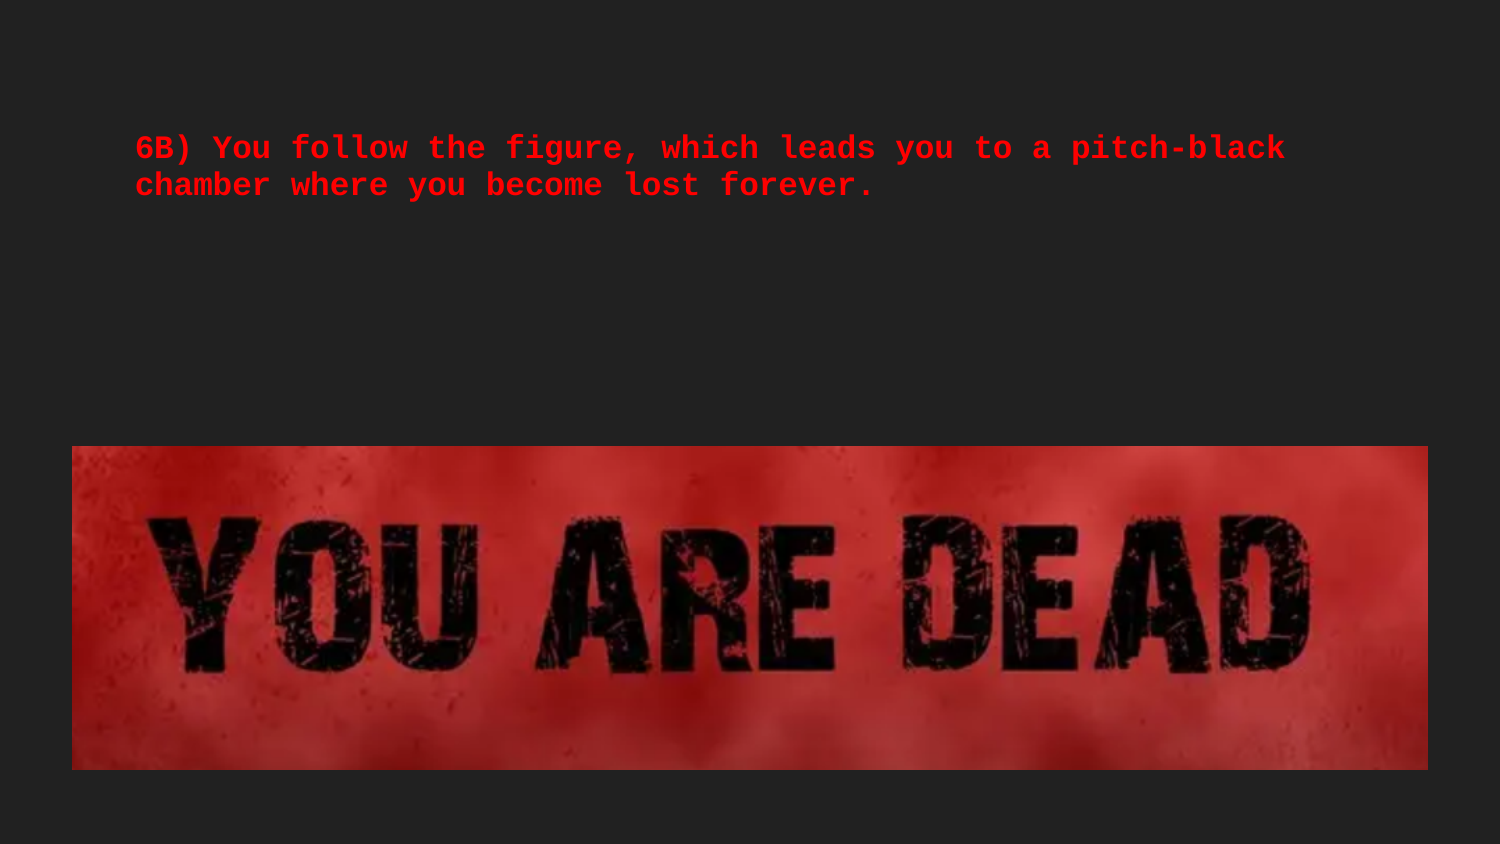

# 6B) You follow the figure, which leads you to a pitch-black chamber where you become lost forever.